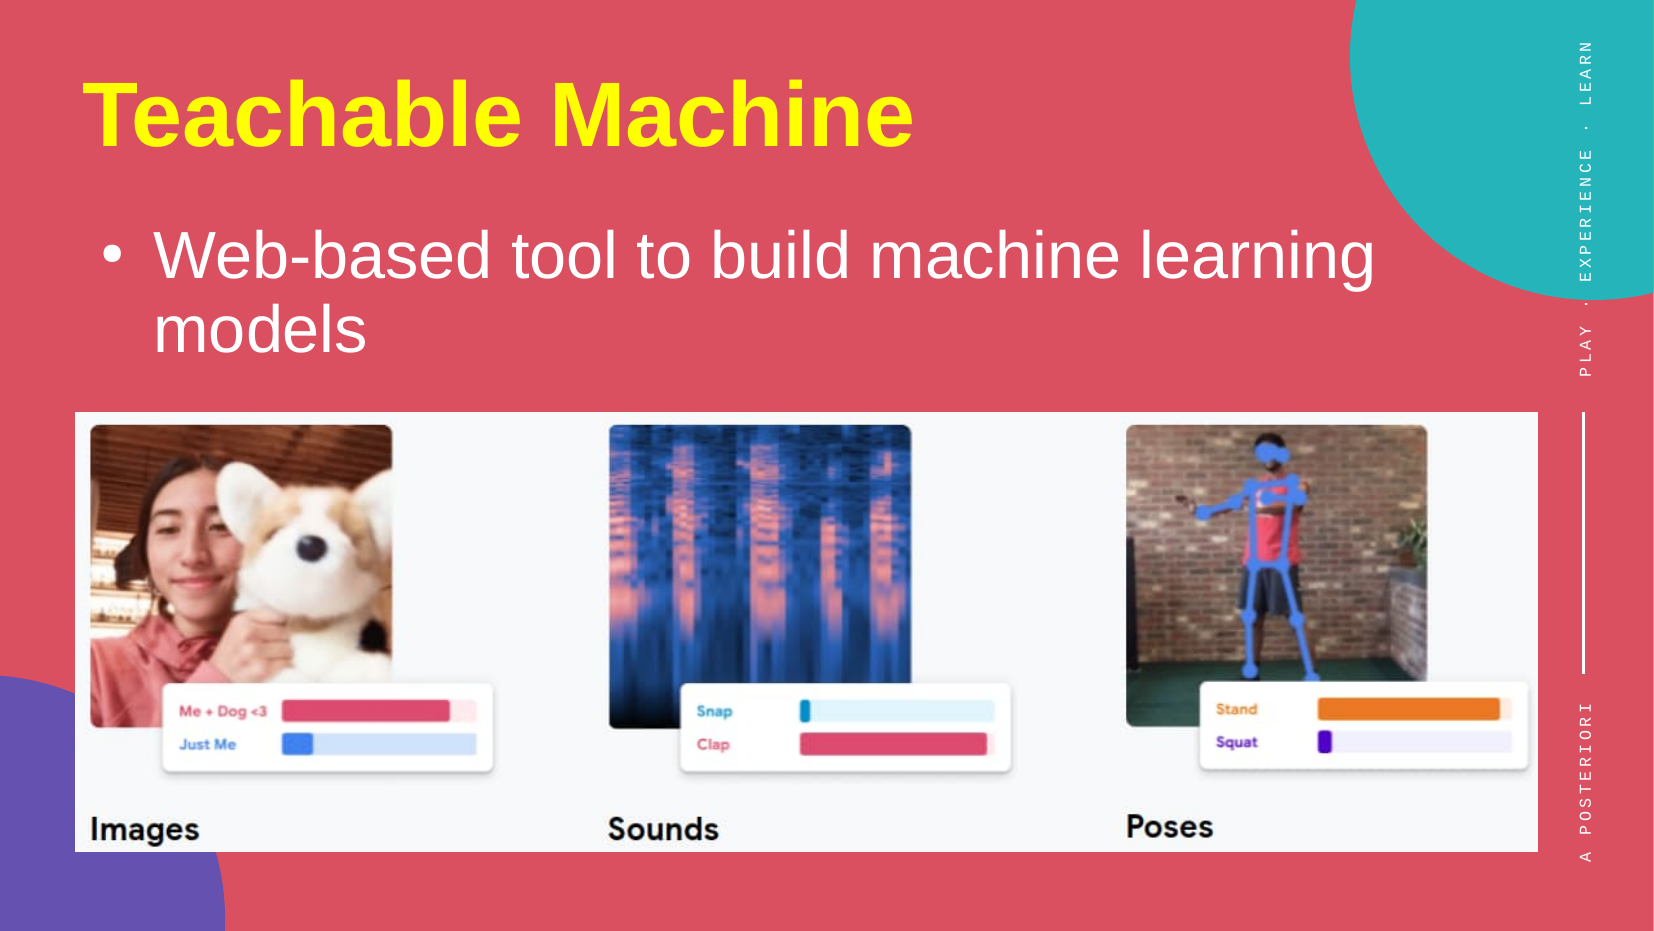

# Teachable Machine
Web-based tool to build machine learning models